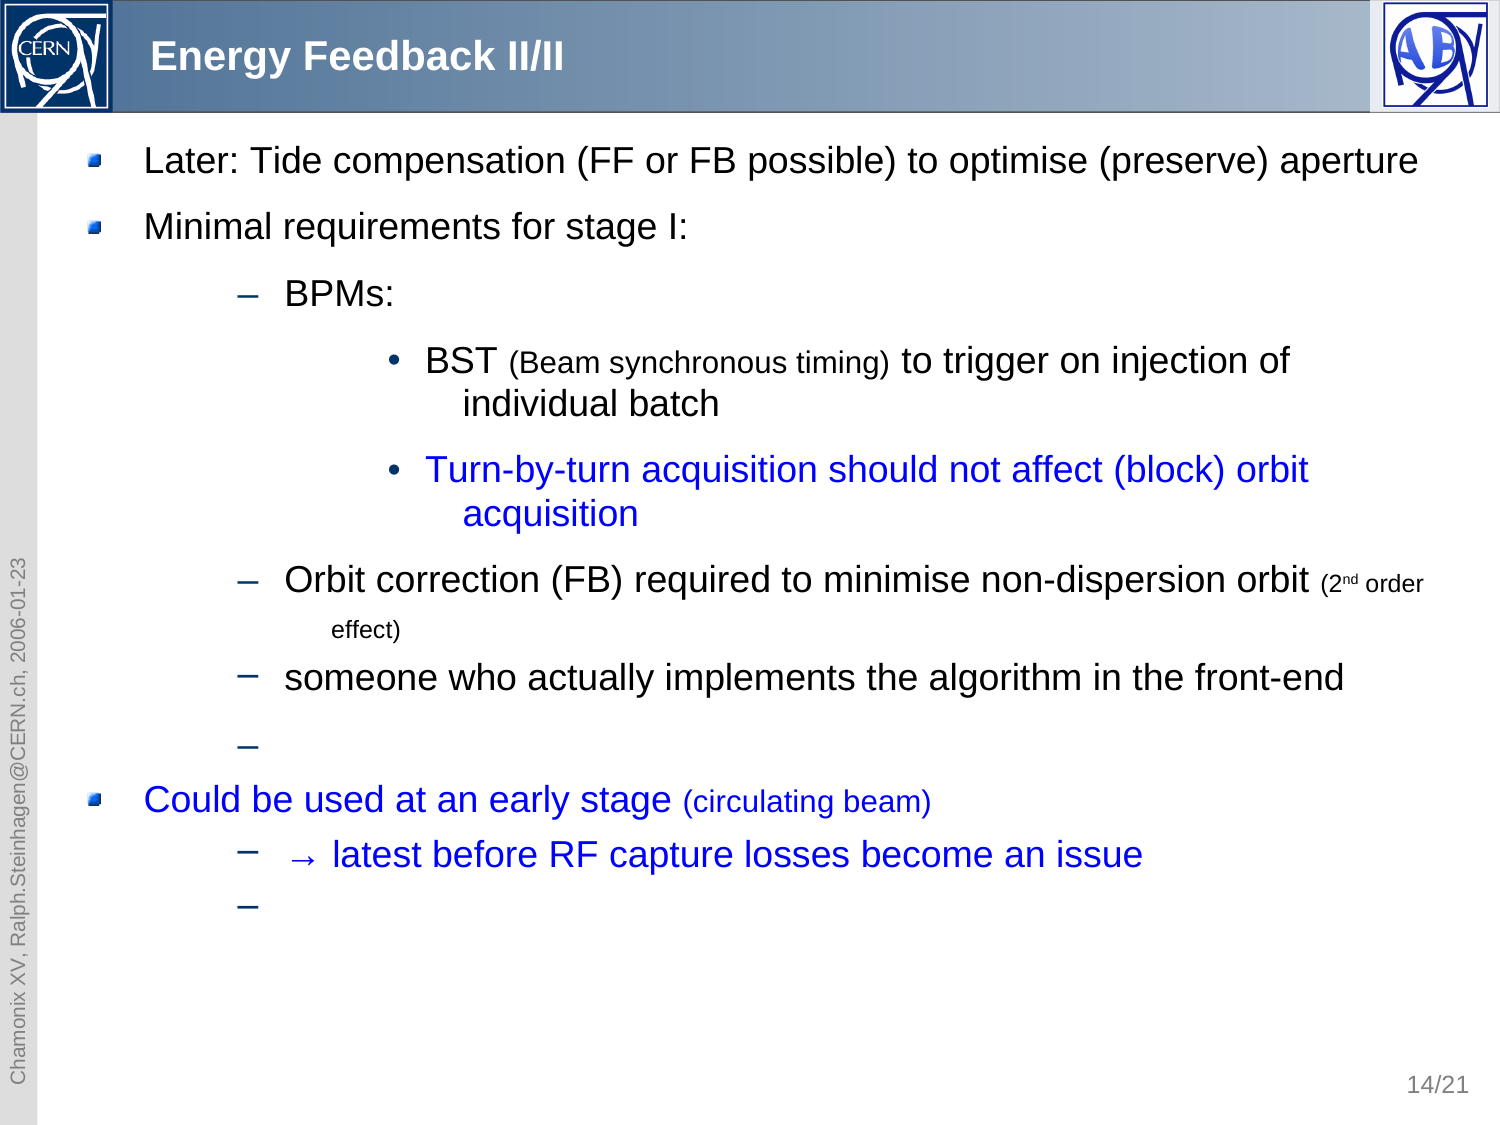

# Energy Feedback II/II
Later: Tide compensation (FF or FB possible) to optimise (preserve) aperture
Minimal requirements for stage I:
BPMs:
BST (Beam synchronous timing) to trigger on injection of individual batch
Turn-by-turn acquisition should not affect (block) orbit acquisition
Orbit correction (FB) required to minimise non-dispersion orbit (2nd order effect)
someone who actually implements the algorithm in the front-end
Could be used at an early stage (circulating beam)
→ latest before RF capture losses become an issue